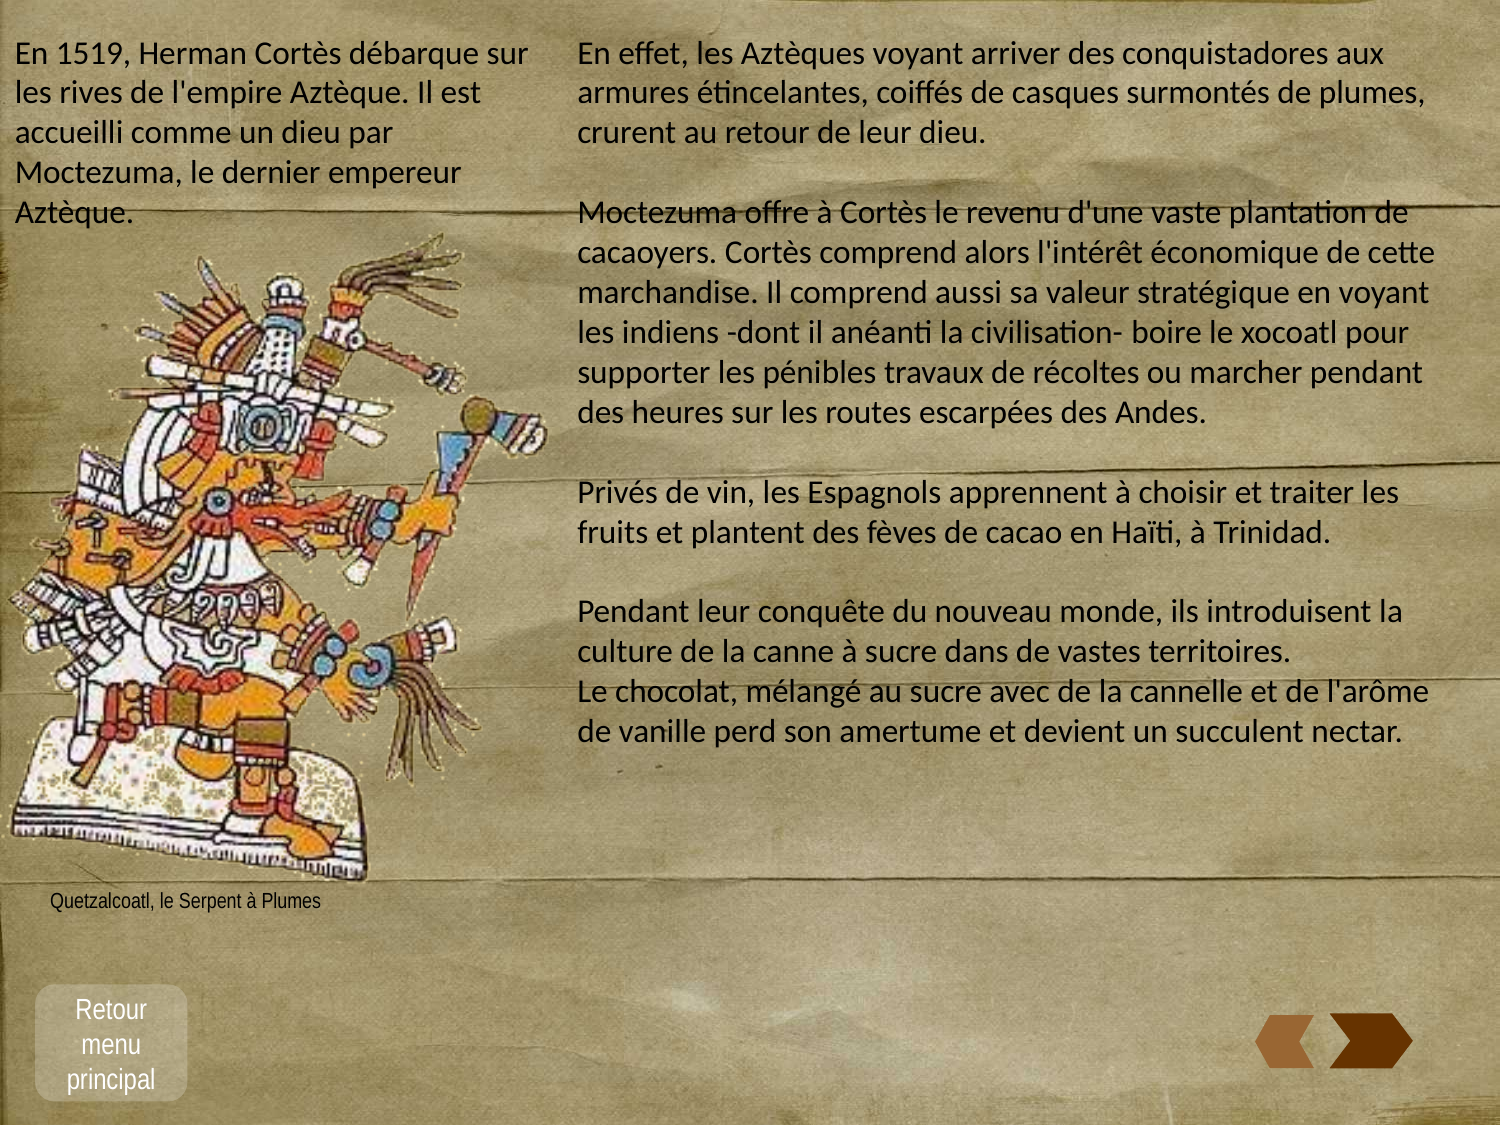

En 1519, Herman Cortès débarque sur les rives de l'empire Aztèque. Il est accueilli comme un dieu par Moctezuma, le dernier empereur Aztèque.
En effet, les Aztèques voyant arriver des conquistadores aux armures étincelantes, coiffés de casques surmontés de plumes, crurent au retour de leur dieu.
Moctezuma offre à Cortès le revenu d'une vaste plantation de cacaoyers. Cortès comprend alors l'intérêt économique de cette marchandise. Il comprend aussi sa valeur stratégique en voyant les indiens -dont il anéanti la civilisation- boire le xocoatl pour supporter les pénibles travaux de récoltes ou marcher pendant des heures sur les routes escarpées des Andes.
Privés de vin, les Espagnols apprennent à choisir et traiter les fruits et plantent des fèves de cacao en Haïti, à Trinidad.
Pendant leur conquête du nouveau monde, ils introduisent la culture de la canne à sucre dans de vastes territoires.
Le chocolat, mélangé au sucre avec de la cannelle et de l'arôme de vanille perd son amertume et devient un succulent nectar.
#
Quetzalcoatl, le Serpent à Plumes
Retour menu
principal